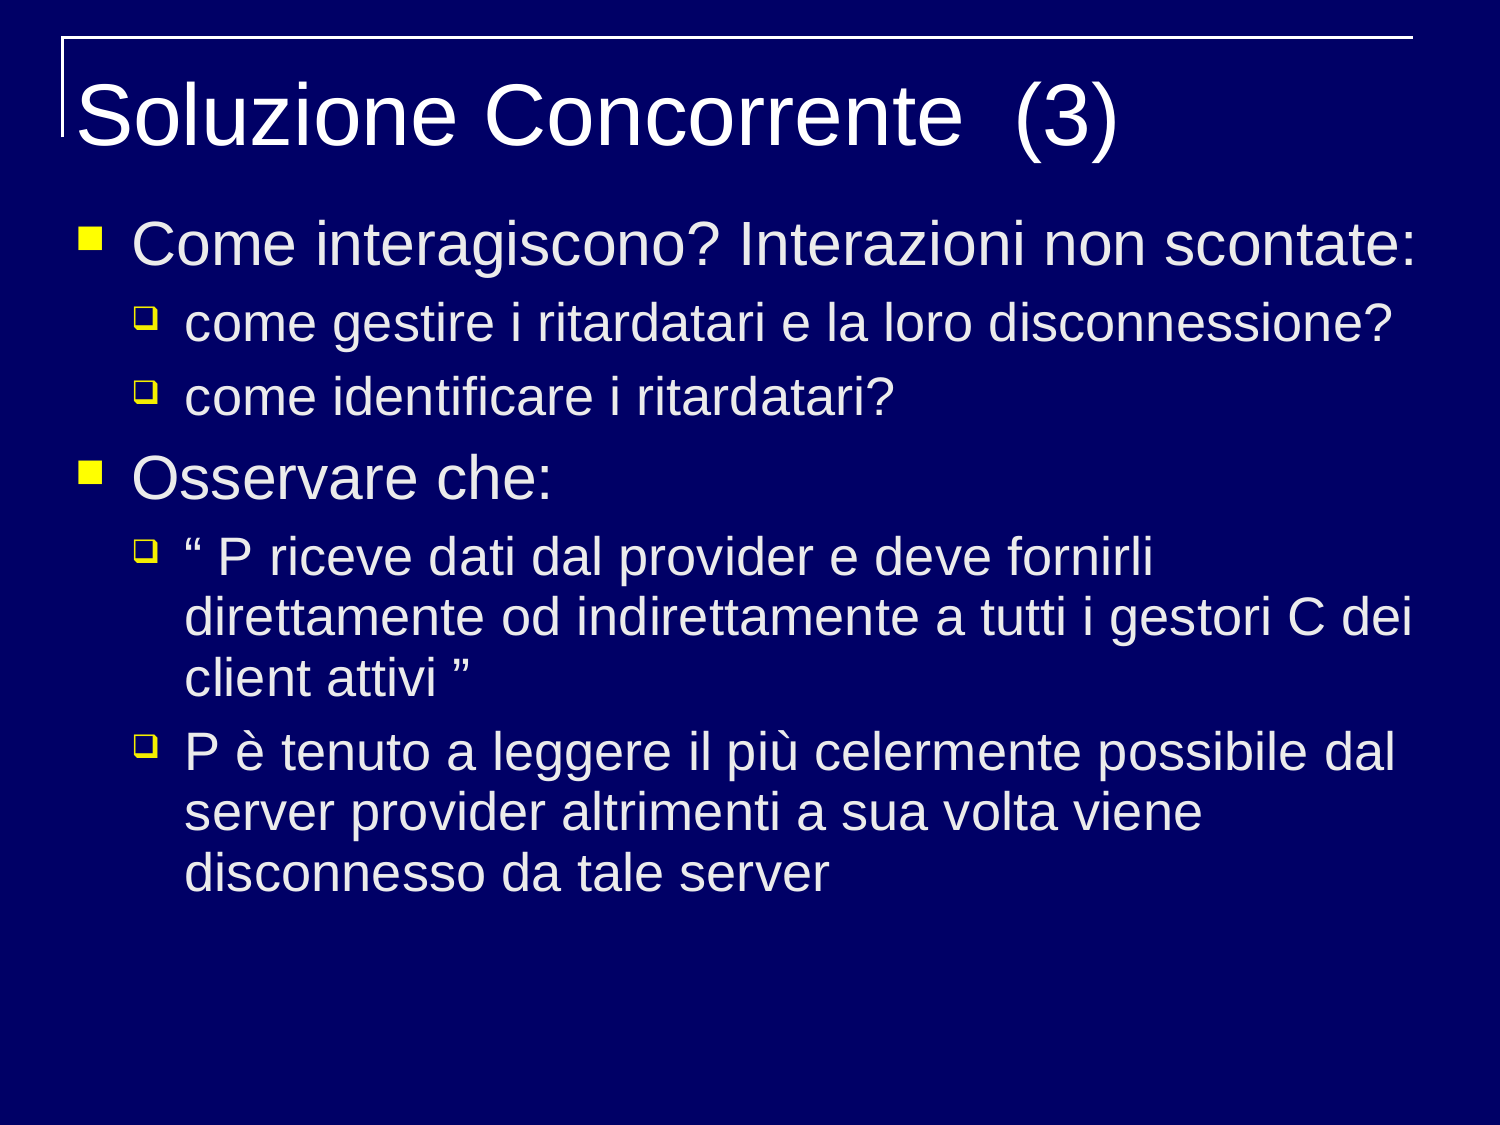

# Soluzione Concorrente (3)
Come interagiscono? Interazioni non scontate:
come gestire i ritardatari e la loro disconnessione?
come identificare i ritardatari?
Osservare che:
“ P riceve dati dal provider e deve fornirli direttamente od indirettamente a tutti i gestori C dei client attivi ”
P è tenuto a leggere il più celermente possibile dal server provider altrimenti a sua volta viene disconnesso da tale server